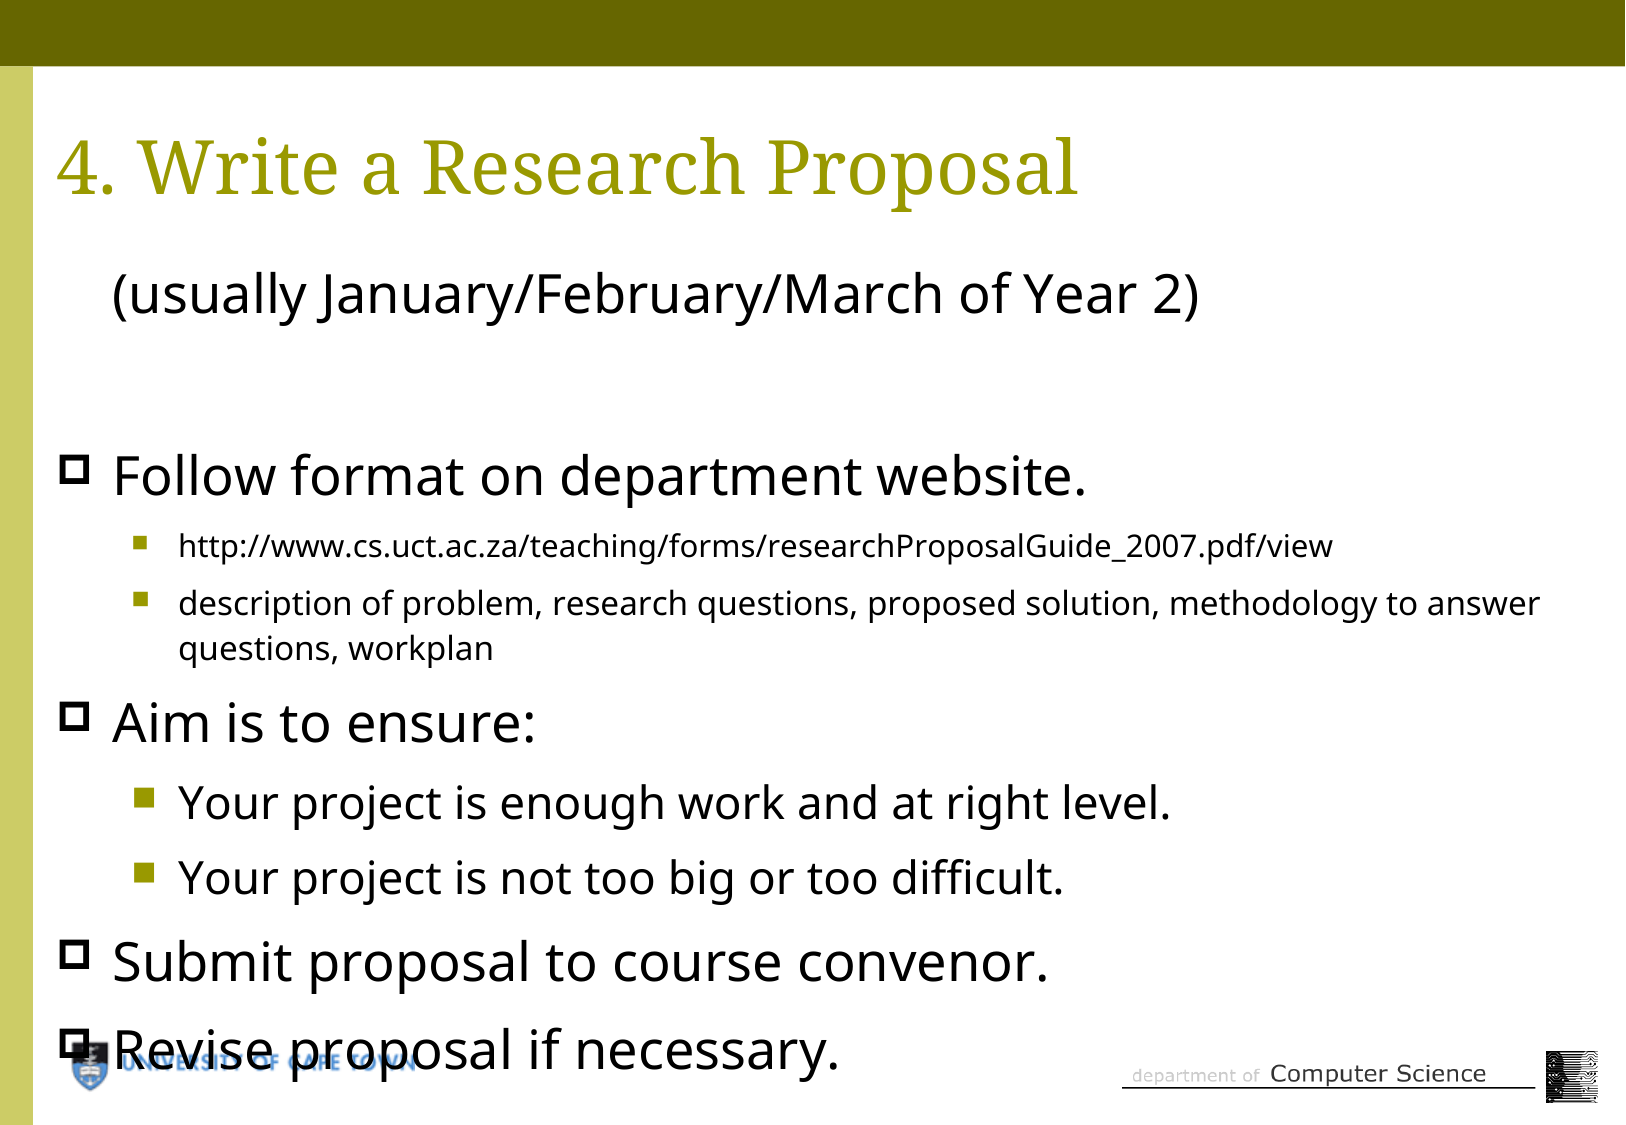

# 4. Write a Research Proposal
(usually January/February/March of Year 2)
Follow format on department website.
http://www.cs.uct.ac.za/teaching/forms/researchProposalGuide_2007.pdf/view
description of problem, research questions, proposed solution, methodology to answer questions, workplan
Aim is to ensure:
Your project is enough work and at right level.
Your project is not too big or too difficult.
Submit proposal to course convenor.
Revise proposal if necessary.